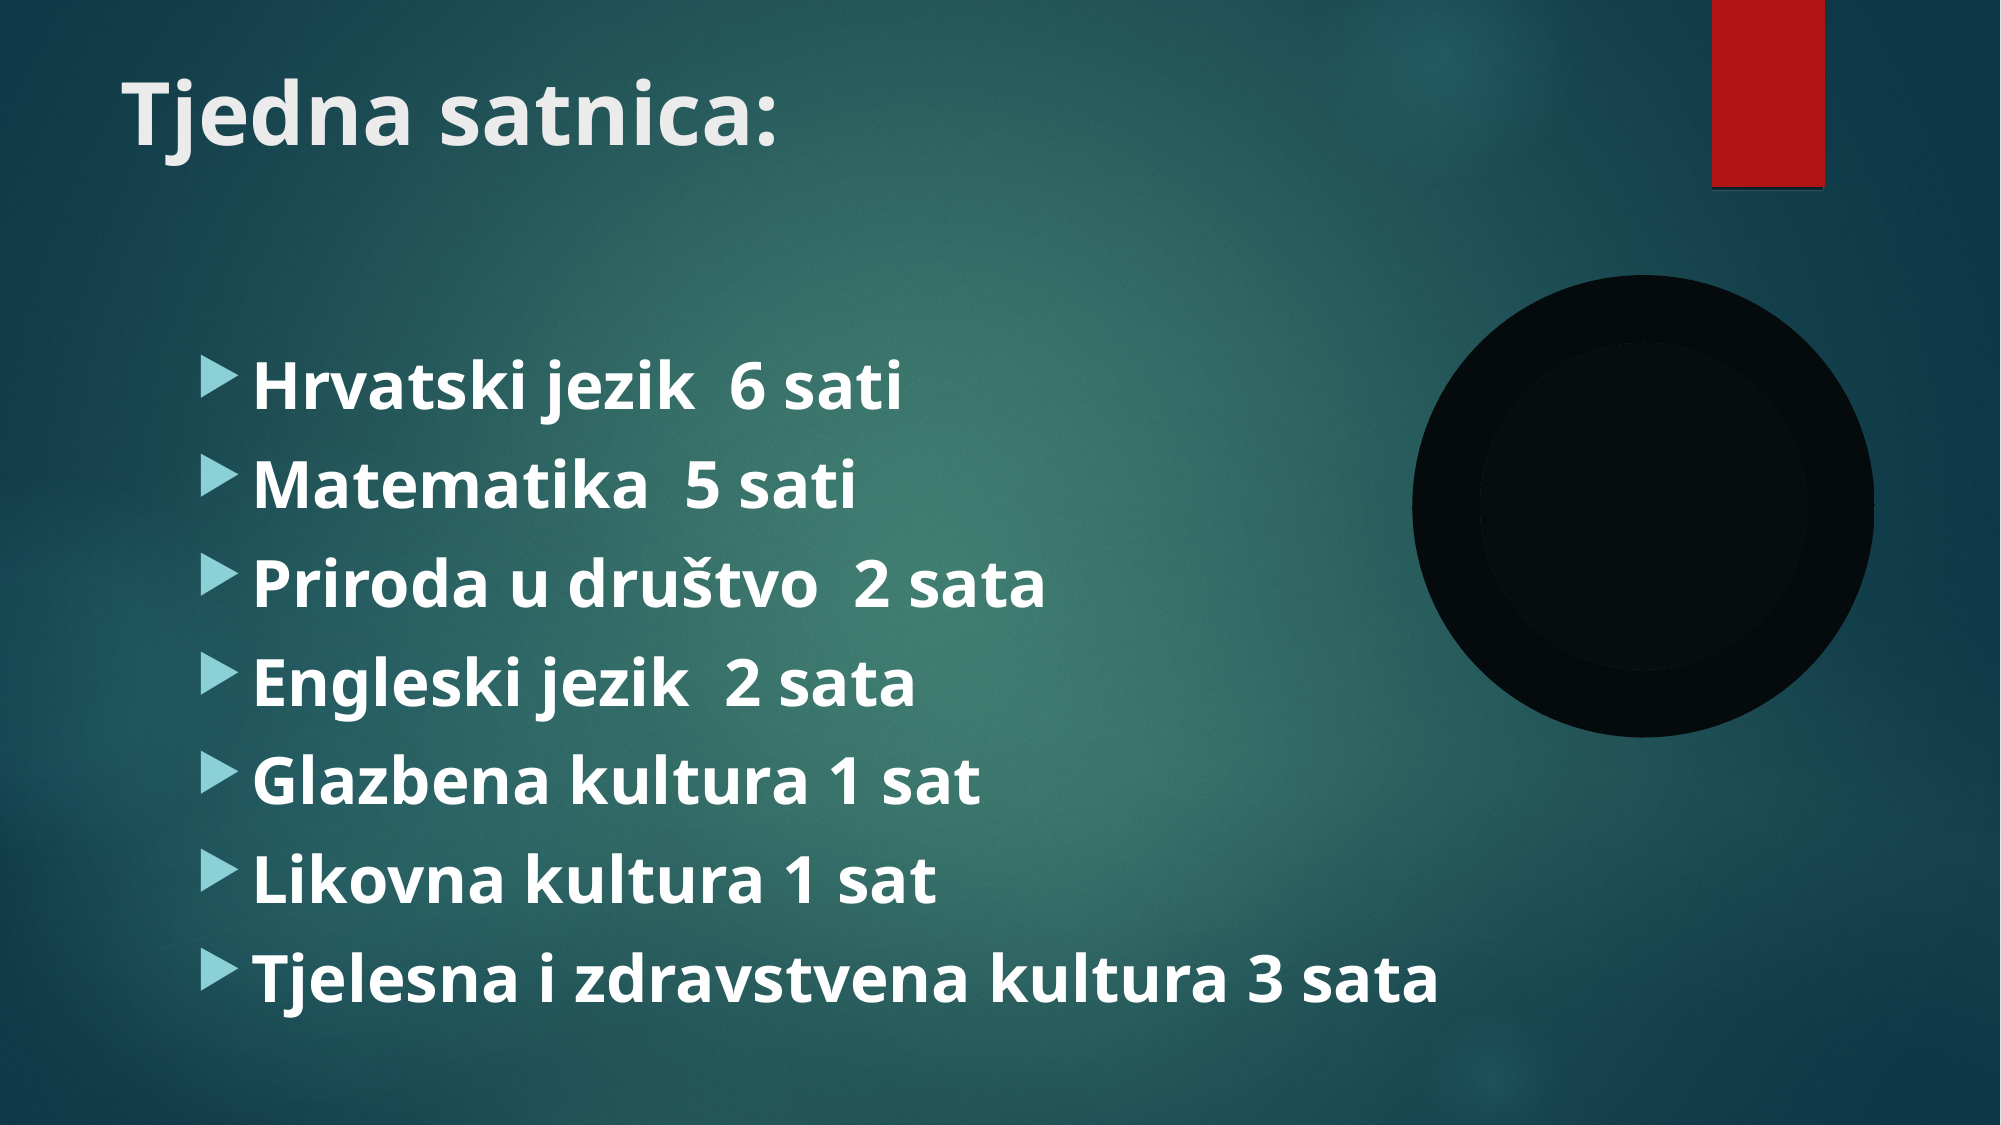

# Tjedna satnica:
Hrvatski jezik 6 sati
Matematika 5 sati
Priroda u društvo 2 sata
Engleski jezik 2 sata
Glazbena kultura 1 sat
Likovna kultura 1 sat
Tjelesna i zdravstvena kultura 3 sata